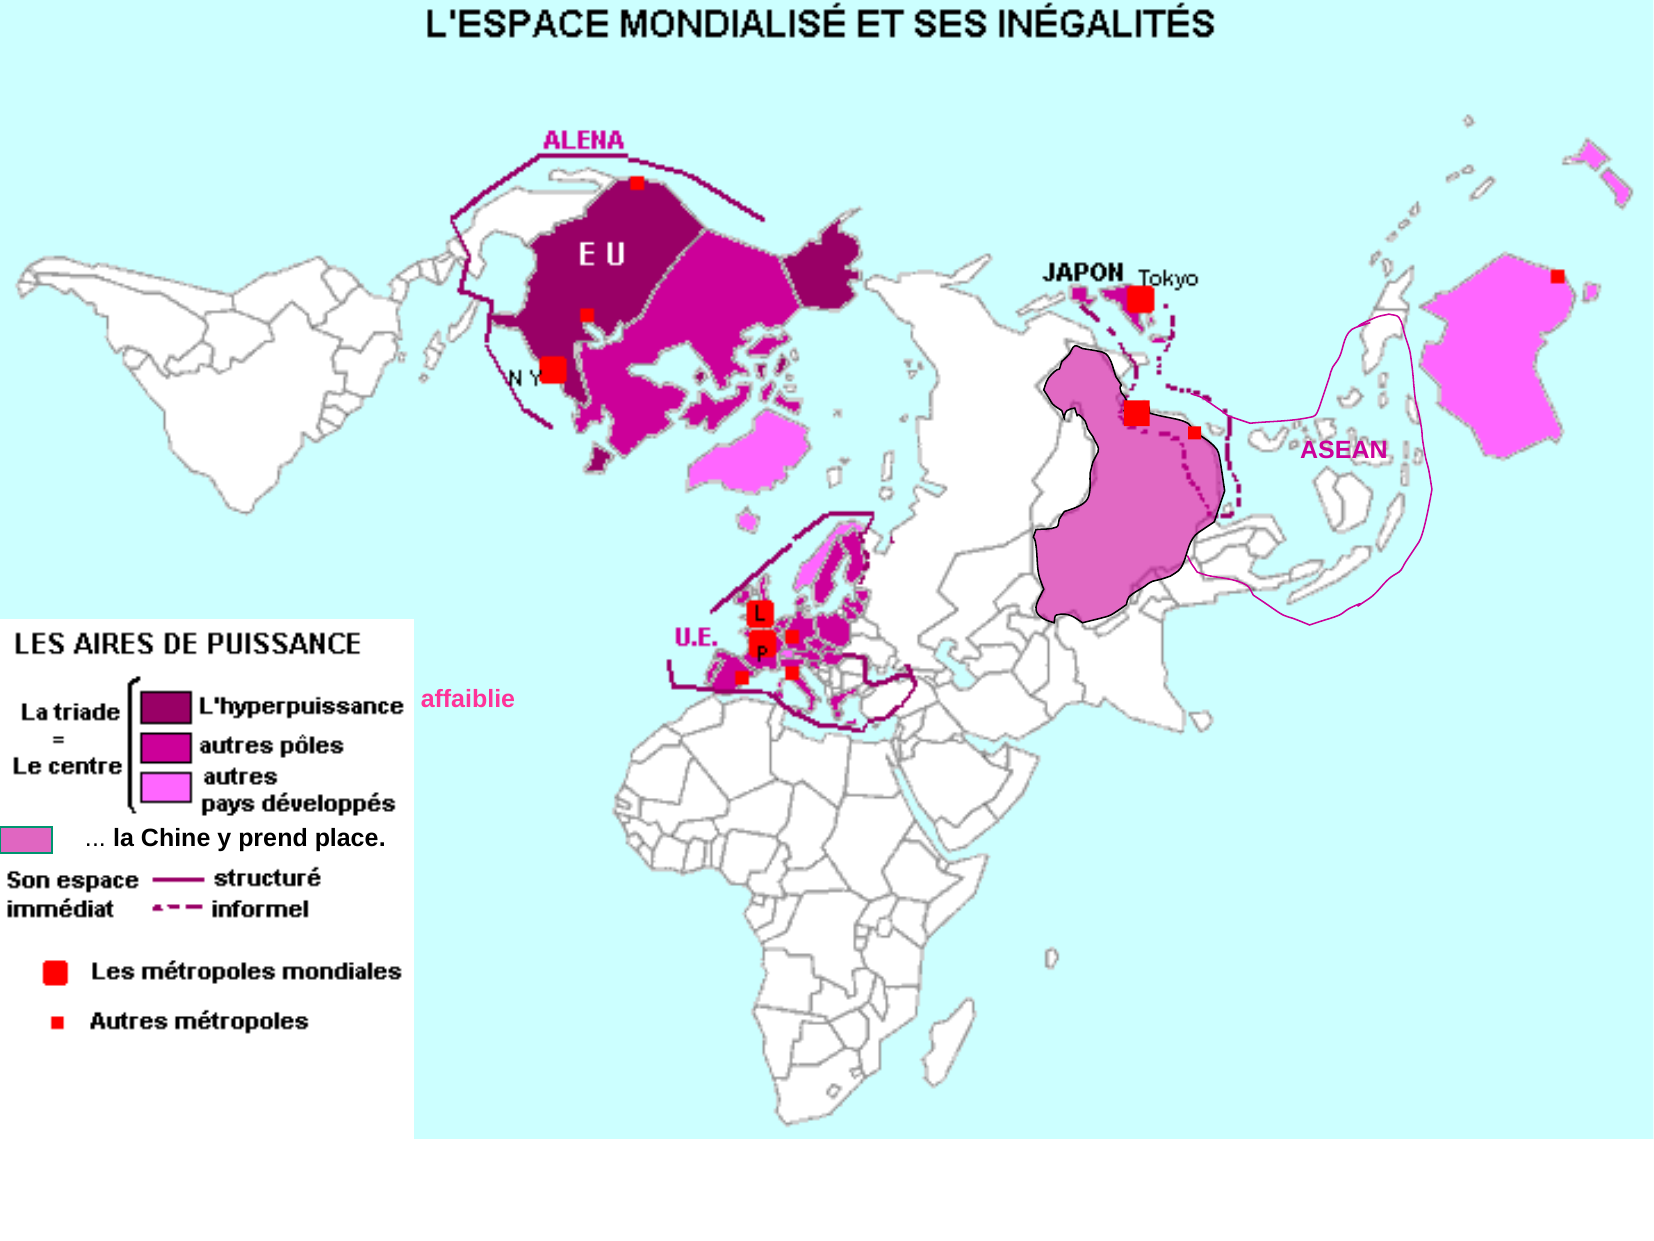

ASEAN
affaiblie
... la Chine y prend place.